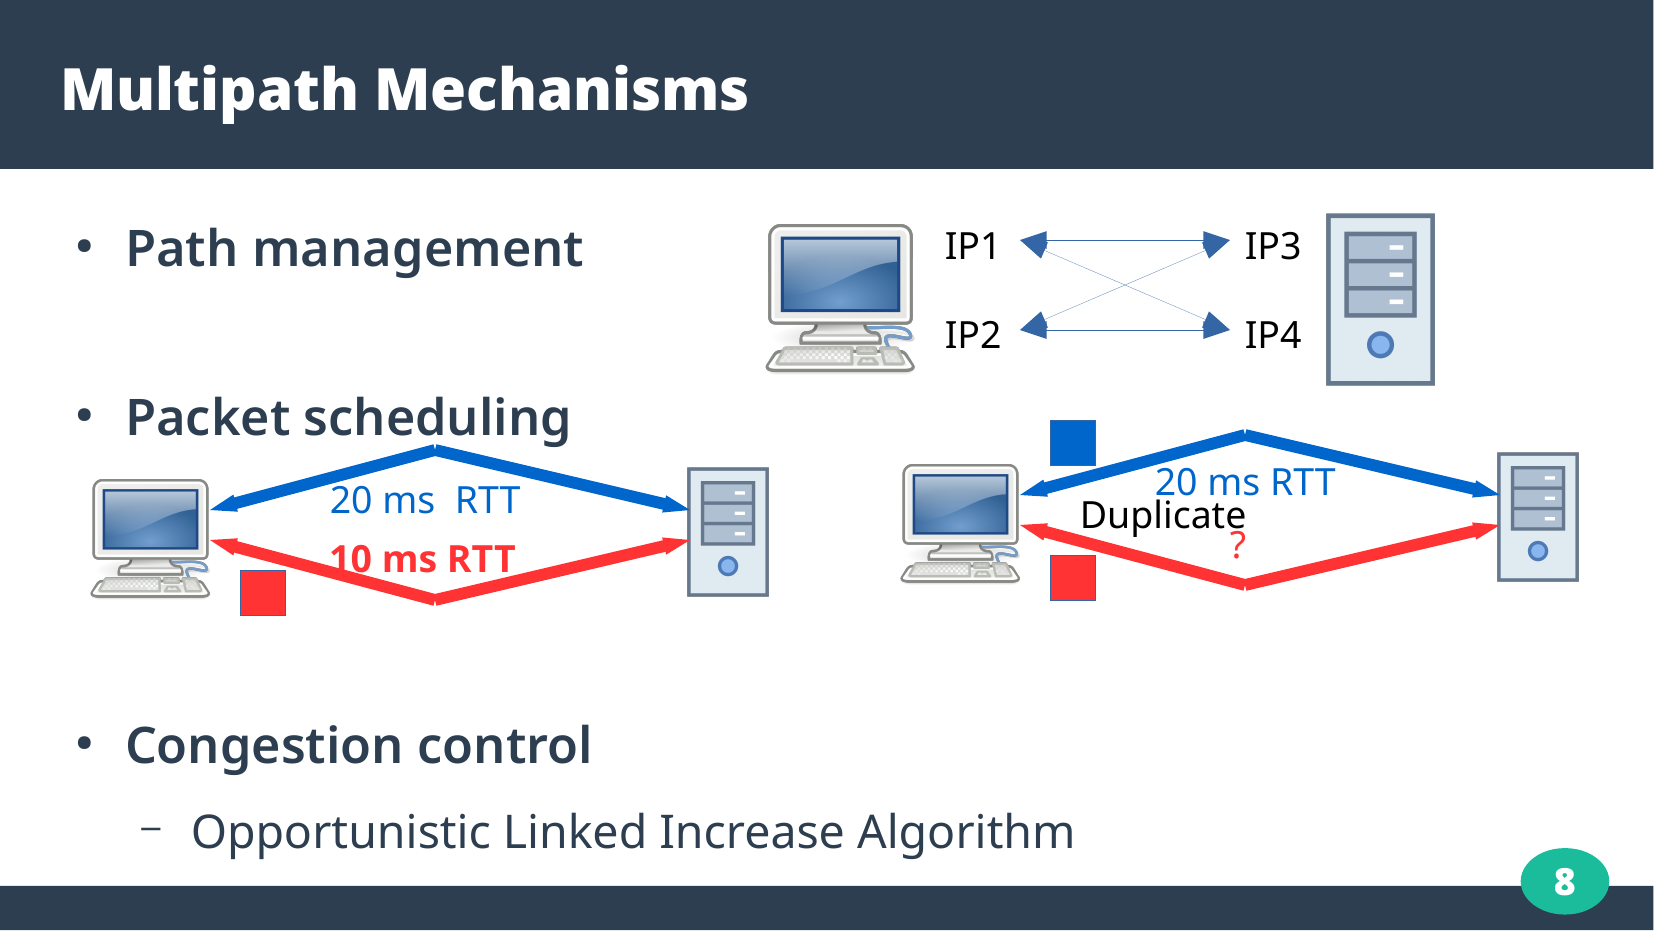

# Multipath Mechanisms
IP3
IP4
Path management
Packet scheduling
Congestion control
Opportunistic Linked Increase Algorithm
IP1
IP2
20 ms RTT
?
20 ms RTT
10 ms RTT
Duplicate
8